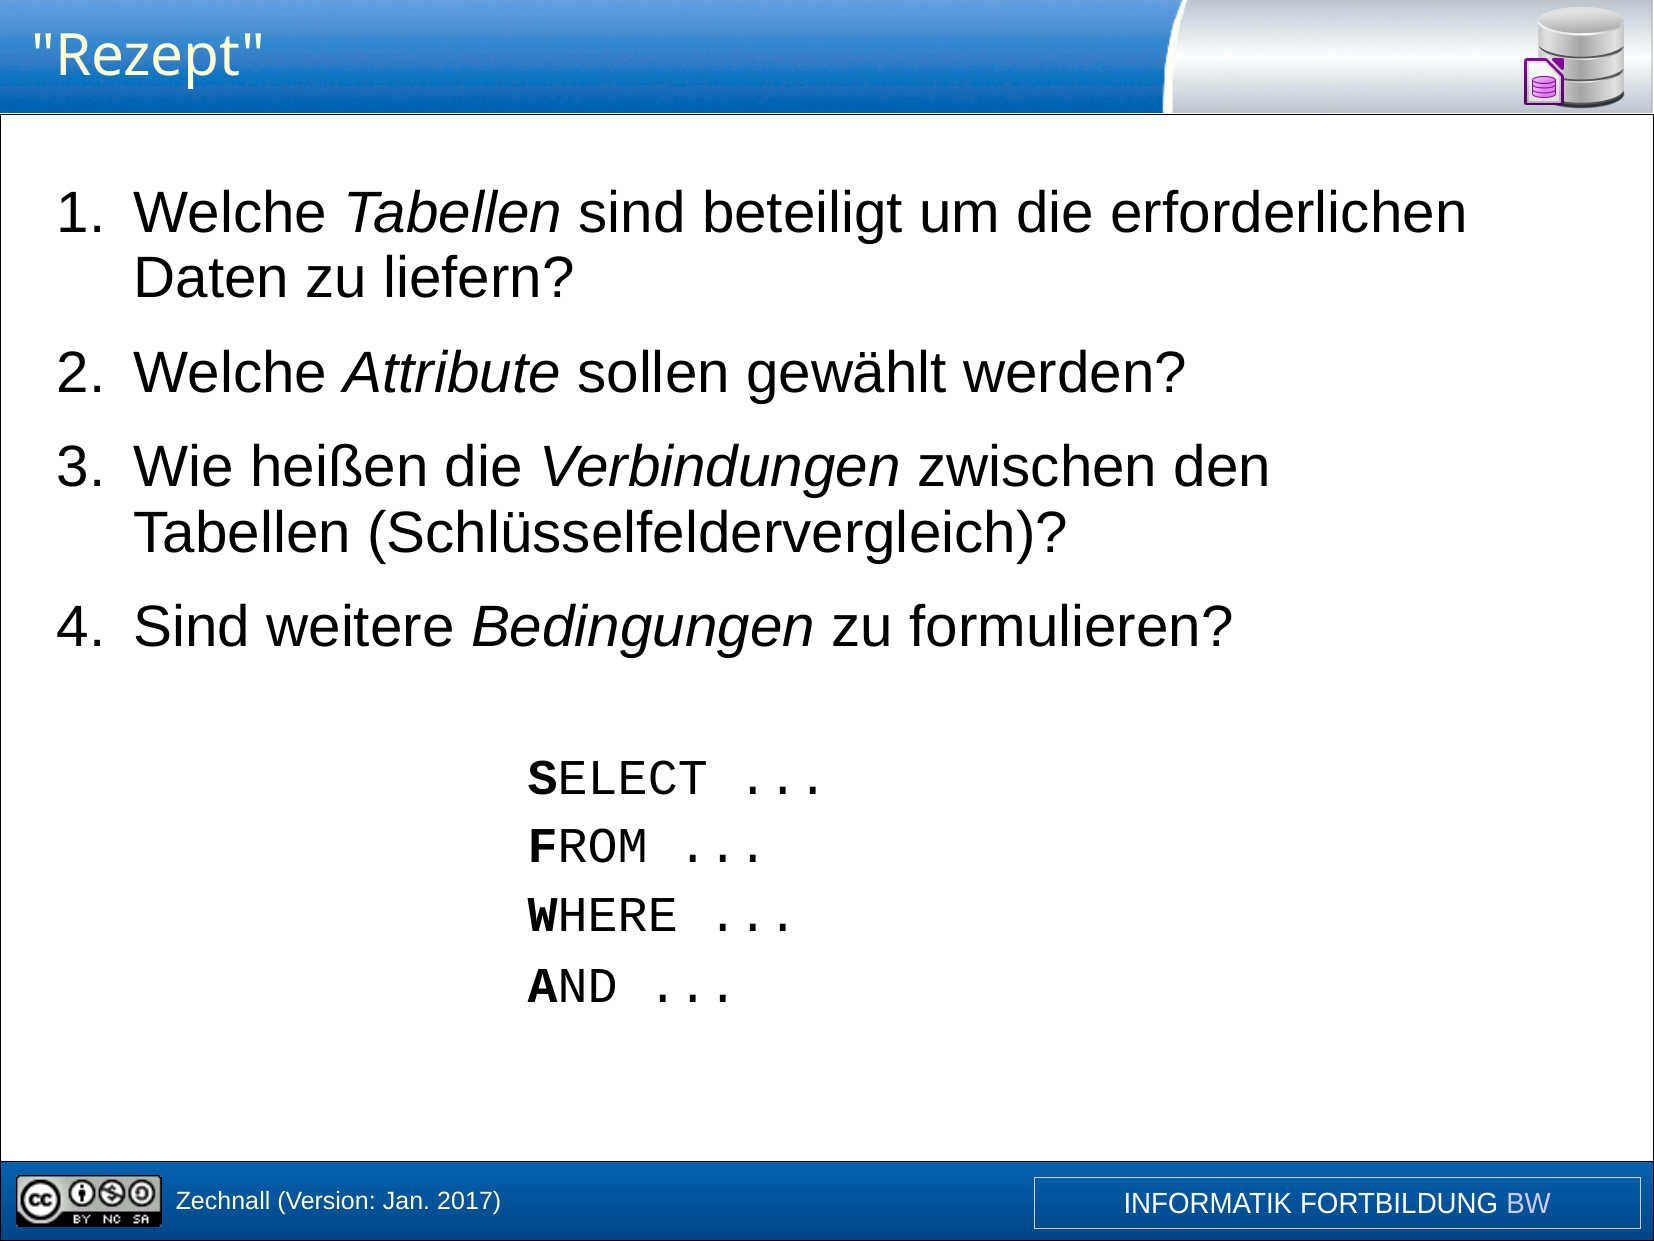

# "Rezept"
Welche Tabellen sind beteiligt um die erforderlichen Daten zu liefern?
Welche Attribute sollen gewählt werden?
Wie heißen die Verbindungen zwischen den Tabellen (Schlüsselfeldervergleich)?
Sind weitere Bedingungen zu formulieren?
SELECT ...
FROM ...
WHERE ...
AND ...